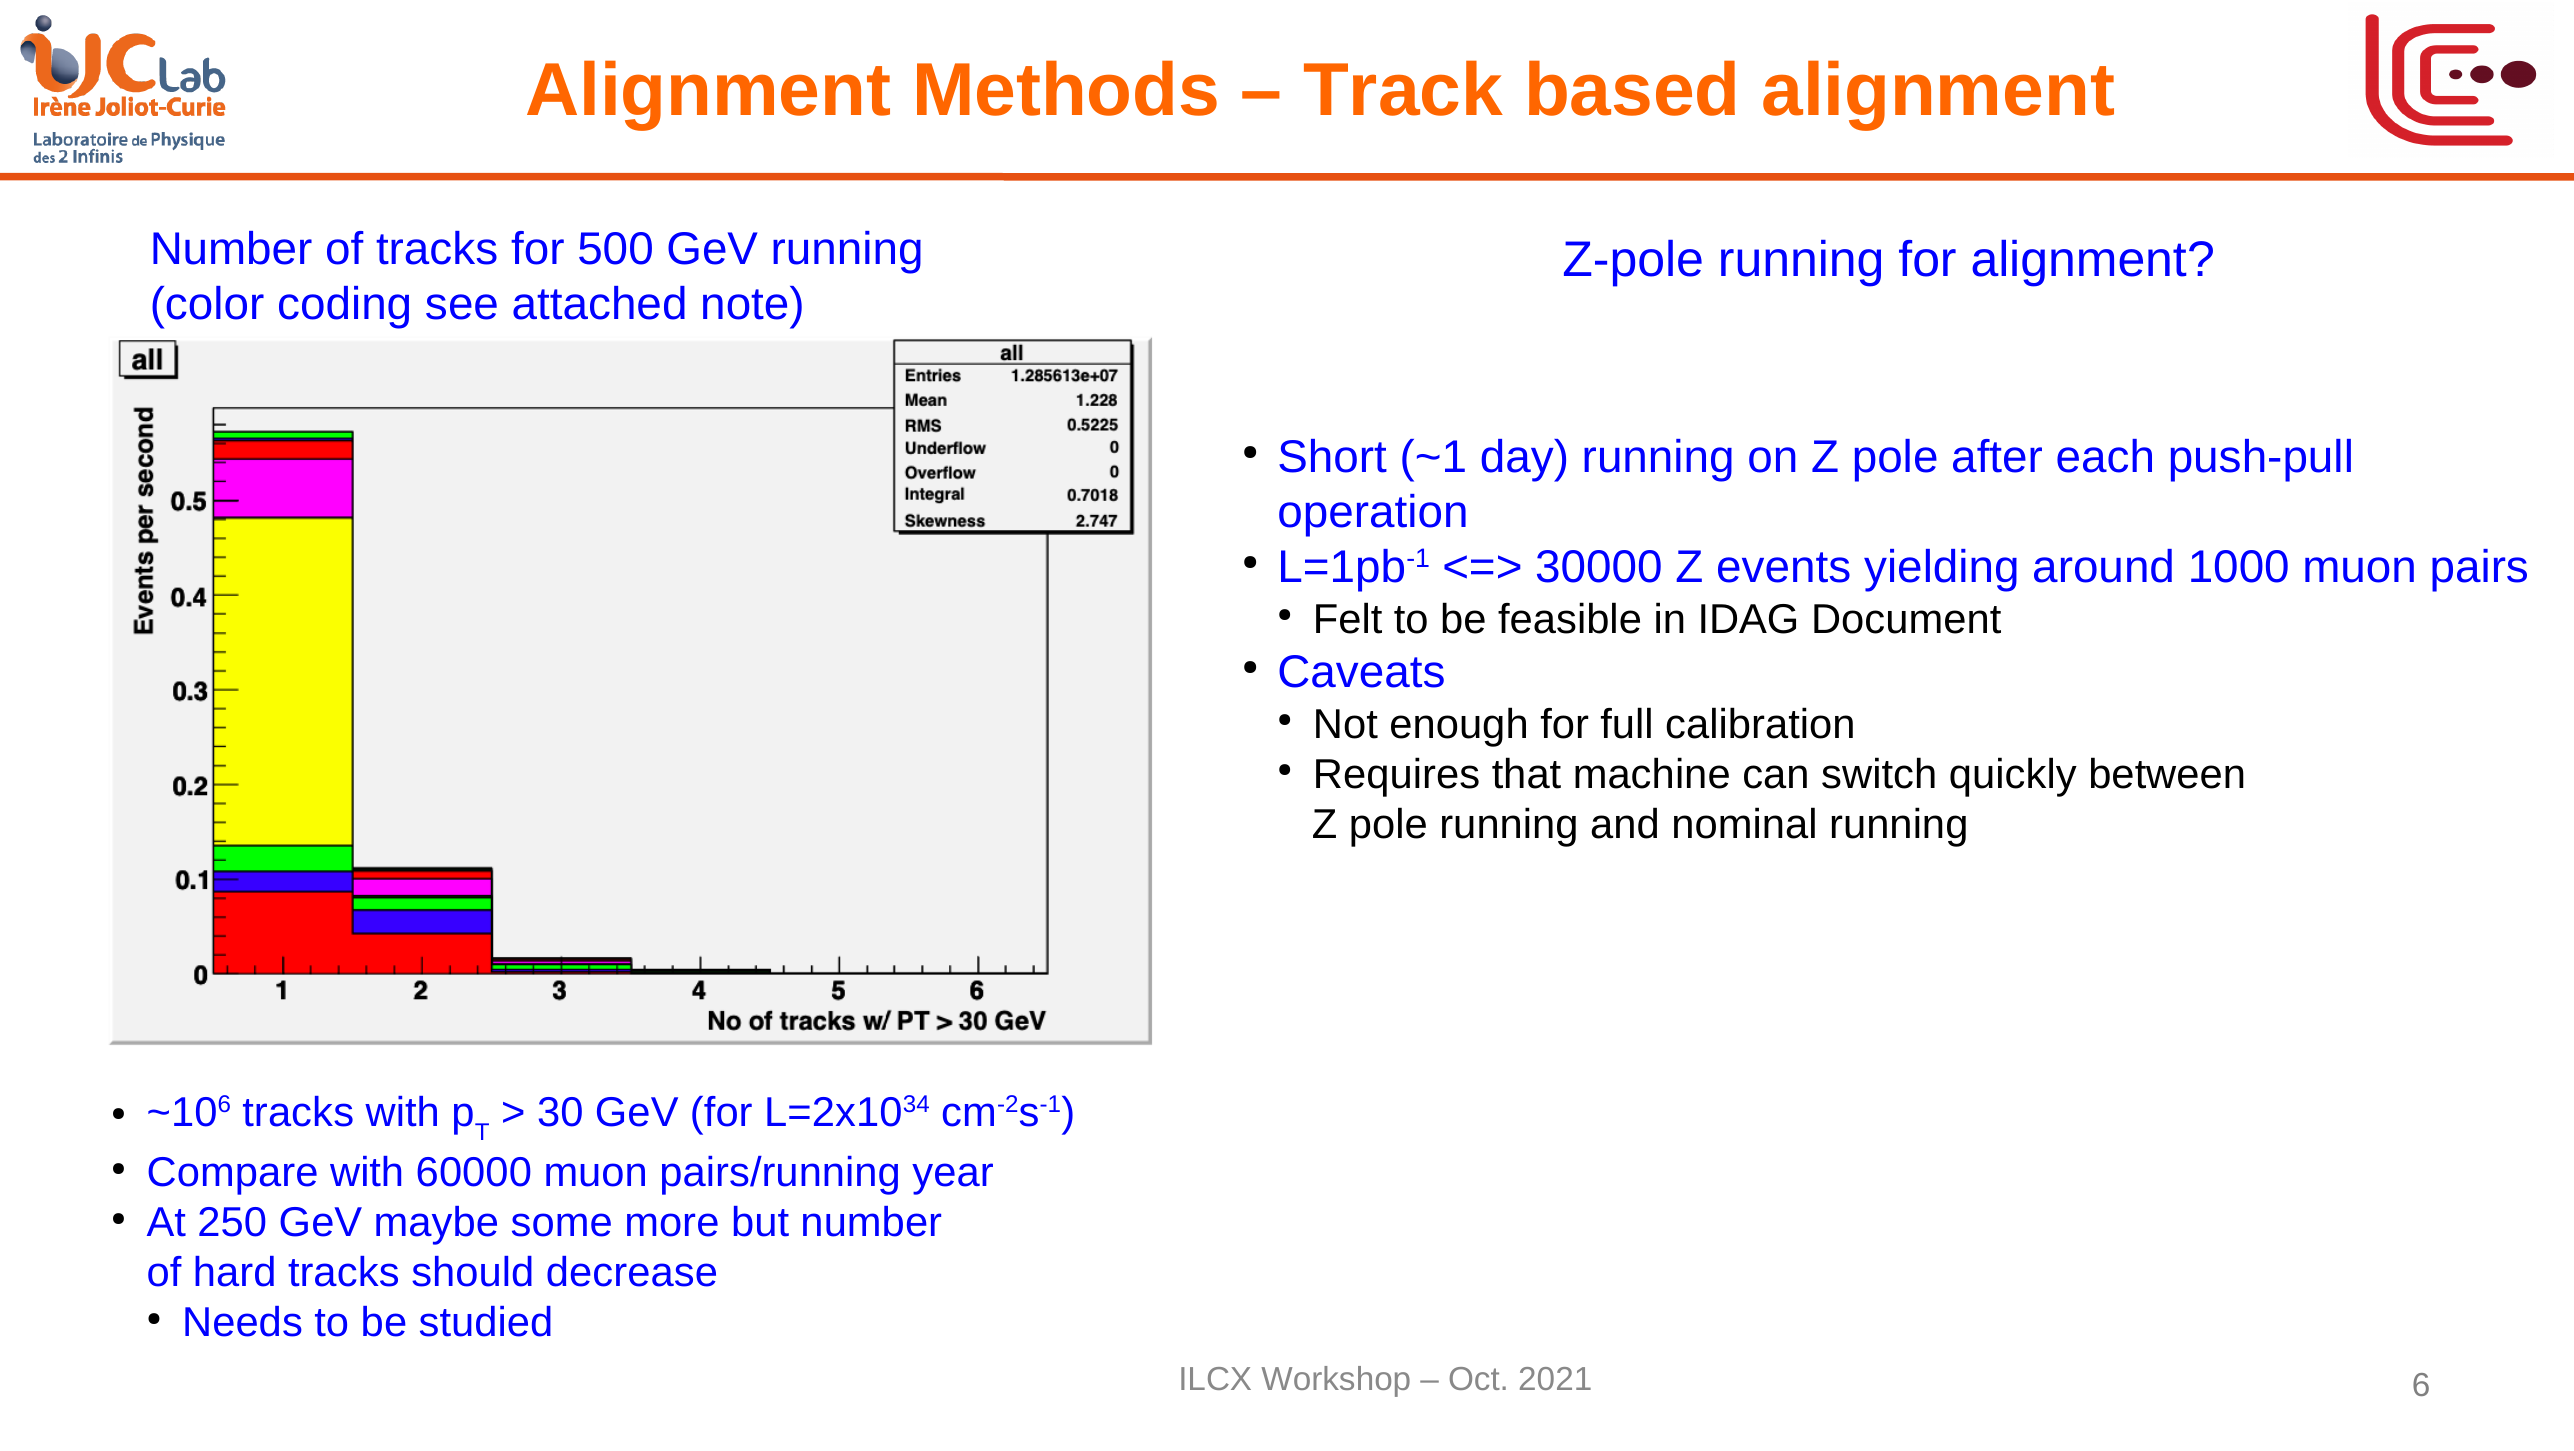

# Alignment Methods – Track based alignment
Number of tracks for 500 GeV running
(color coding see attached note)
Z-pole running for alignment?
Short (~1 day) running on Z pole after each push-pull operation
L=1pb-1 <=> 30000 Z events yielding around 1000 muon pairs
Felt to be feasible in IDAG Document
Caveats
Not enough for full calibration
Requires that machine can switch quickly between
 Z pole running and nominal running
~106 tracks with pT > 30 GeV (for L=2x1034 cm-2s-1)
Compare with 60000 muon pairs/running year
At 250 GeV maybe some more but number
of hard tracks should decrease
Needs to be studied
6